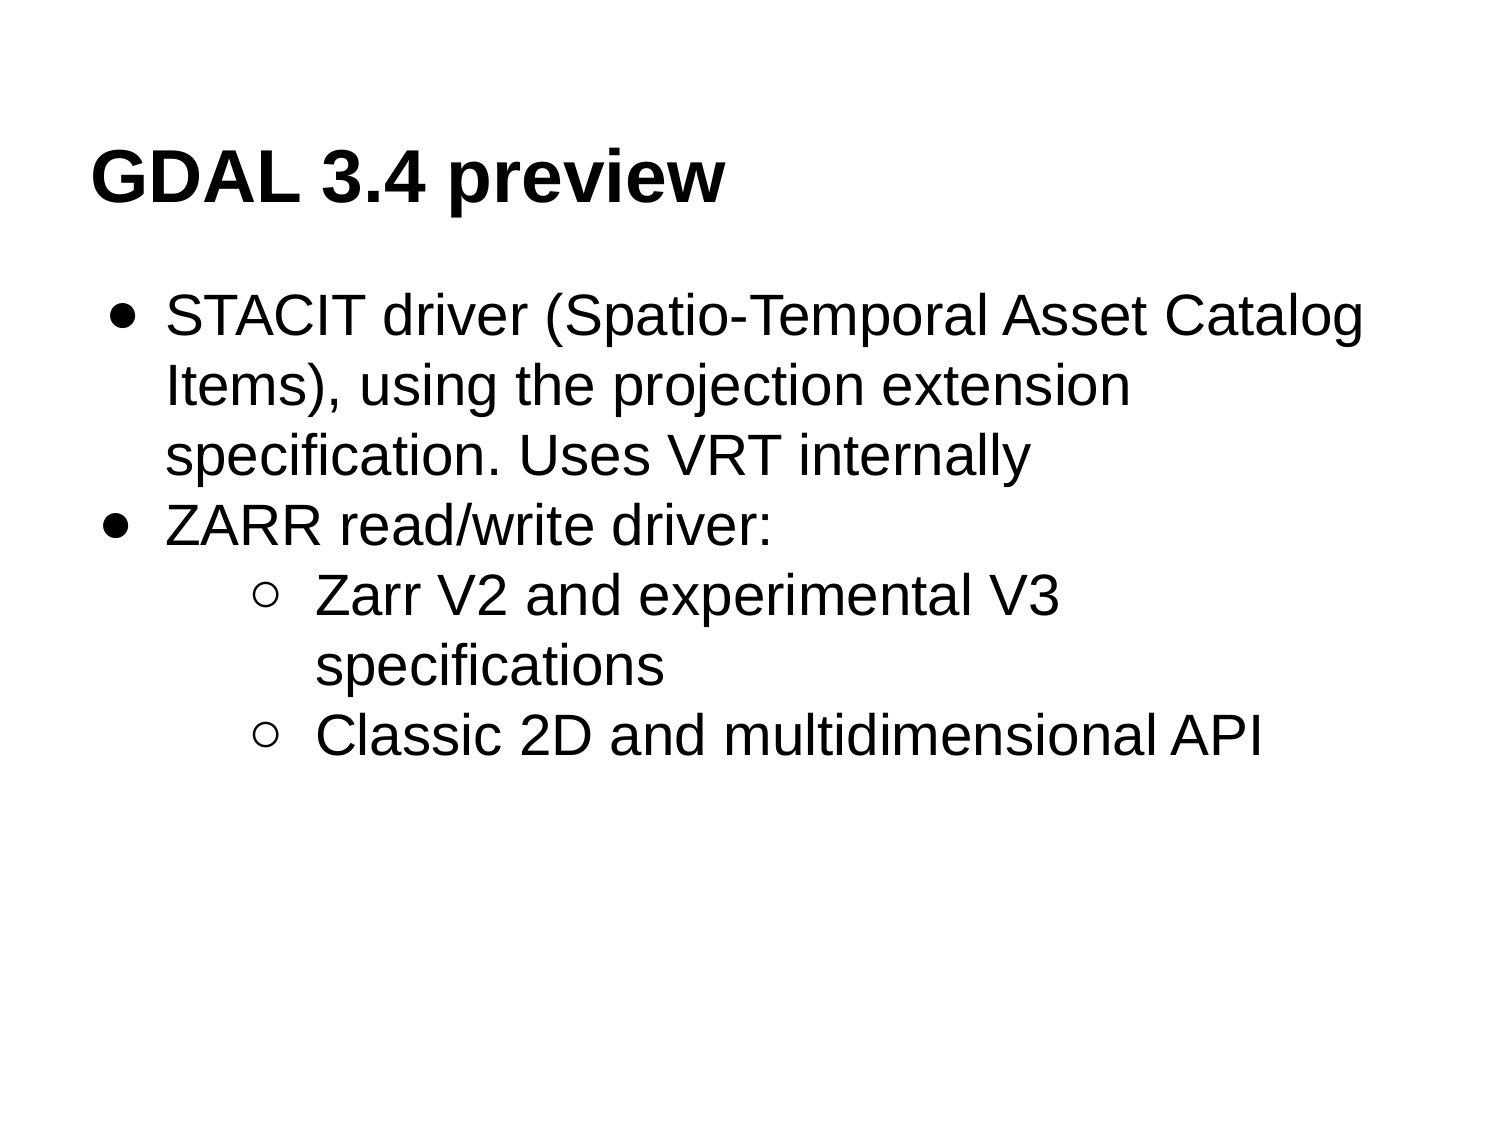

# GDAL 3.4 preview
STACIT driver (Spatio-Temporal Asset Catalog Items), using the projection extension specification. Uses VRT internally
ZARR read/write driver:
Zarr V2 and experimental V3 specifications
Classic 2D and multidimensional API